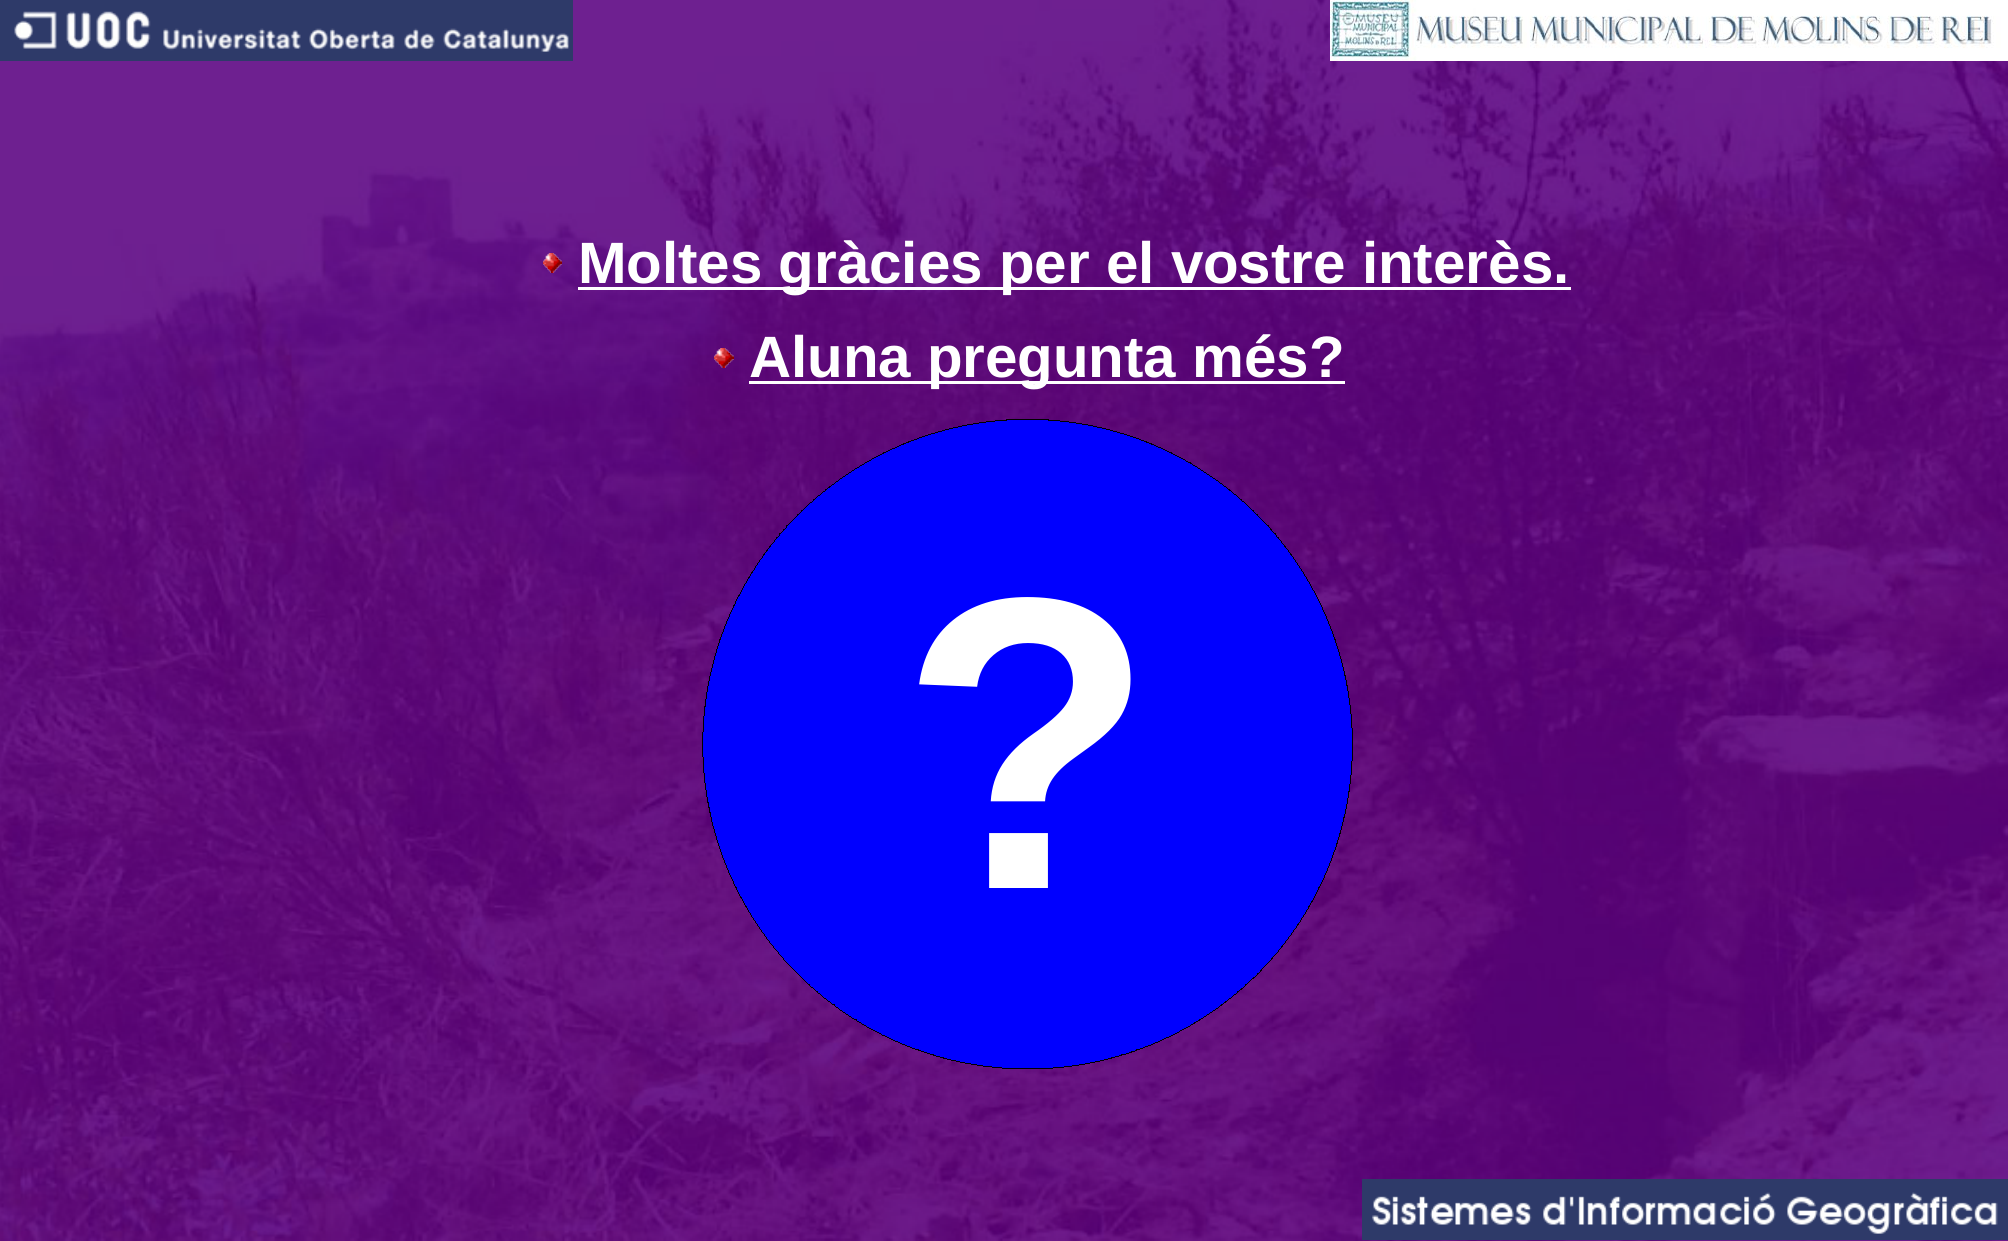

Moltes gràcies per el vostre interès.
 Aluna pregunta més?
?